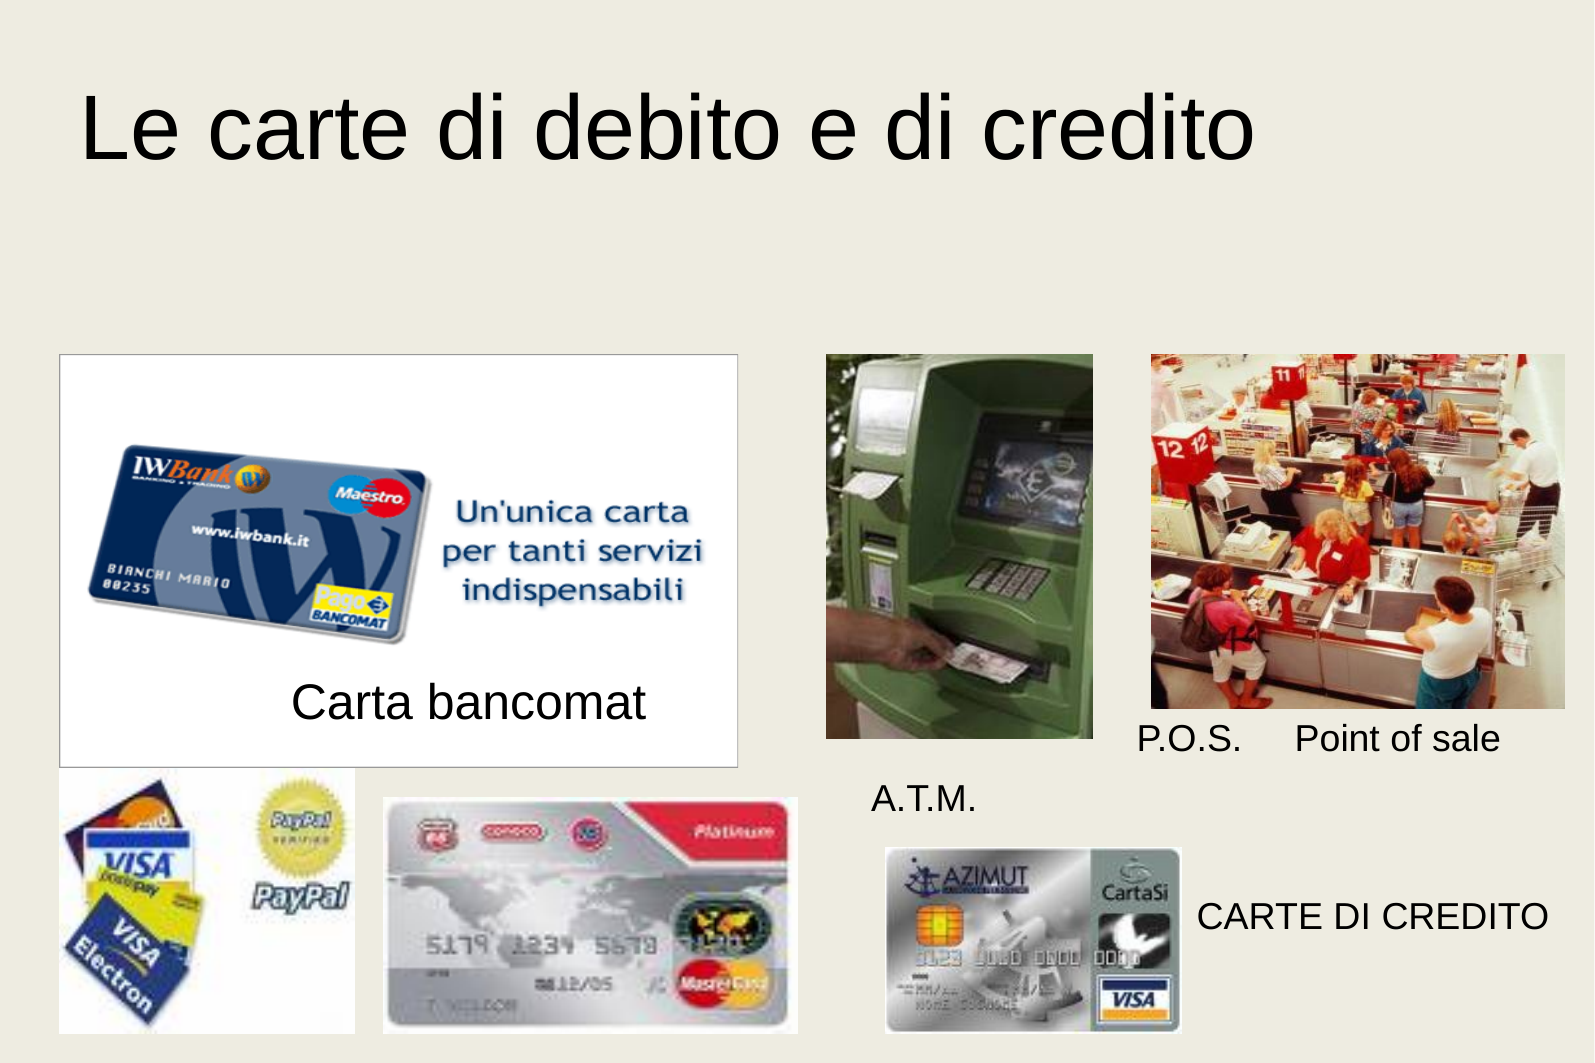

# Le carte di debito e di credito
 Carta bancomat
P.O.S. Point of sale
A.T.M.
CARTE DI CREDITO